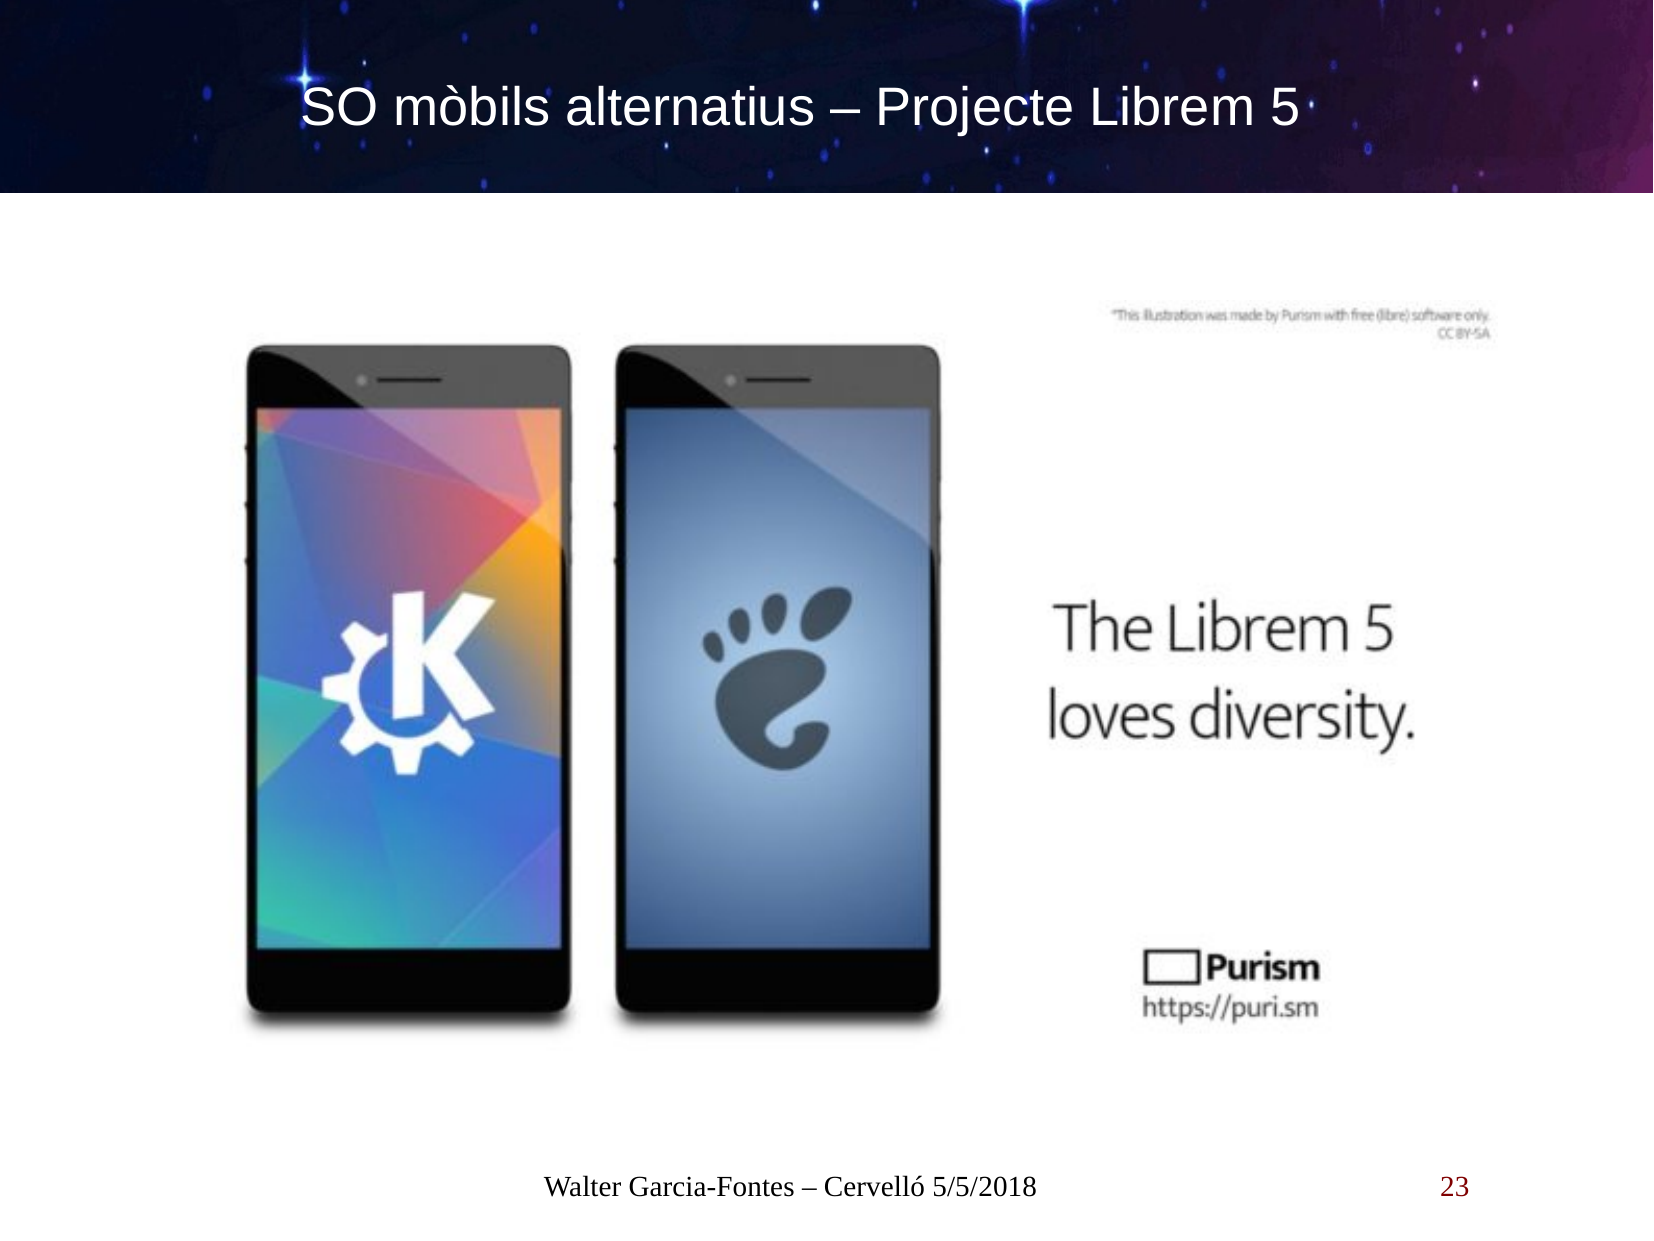

# SO mòbils alternatius – Projecte Librem 5
Walter Garcia-Fontes - Cervelló - 5/05/2018
23